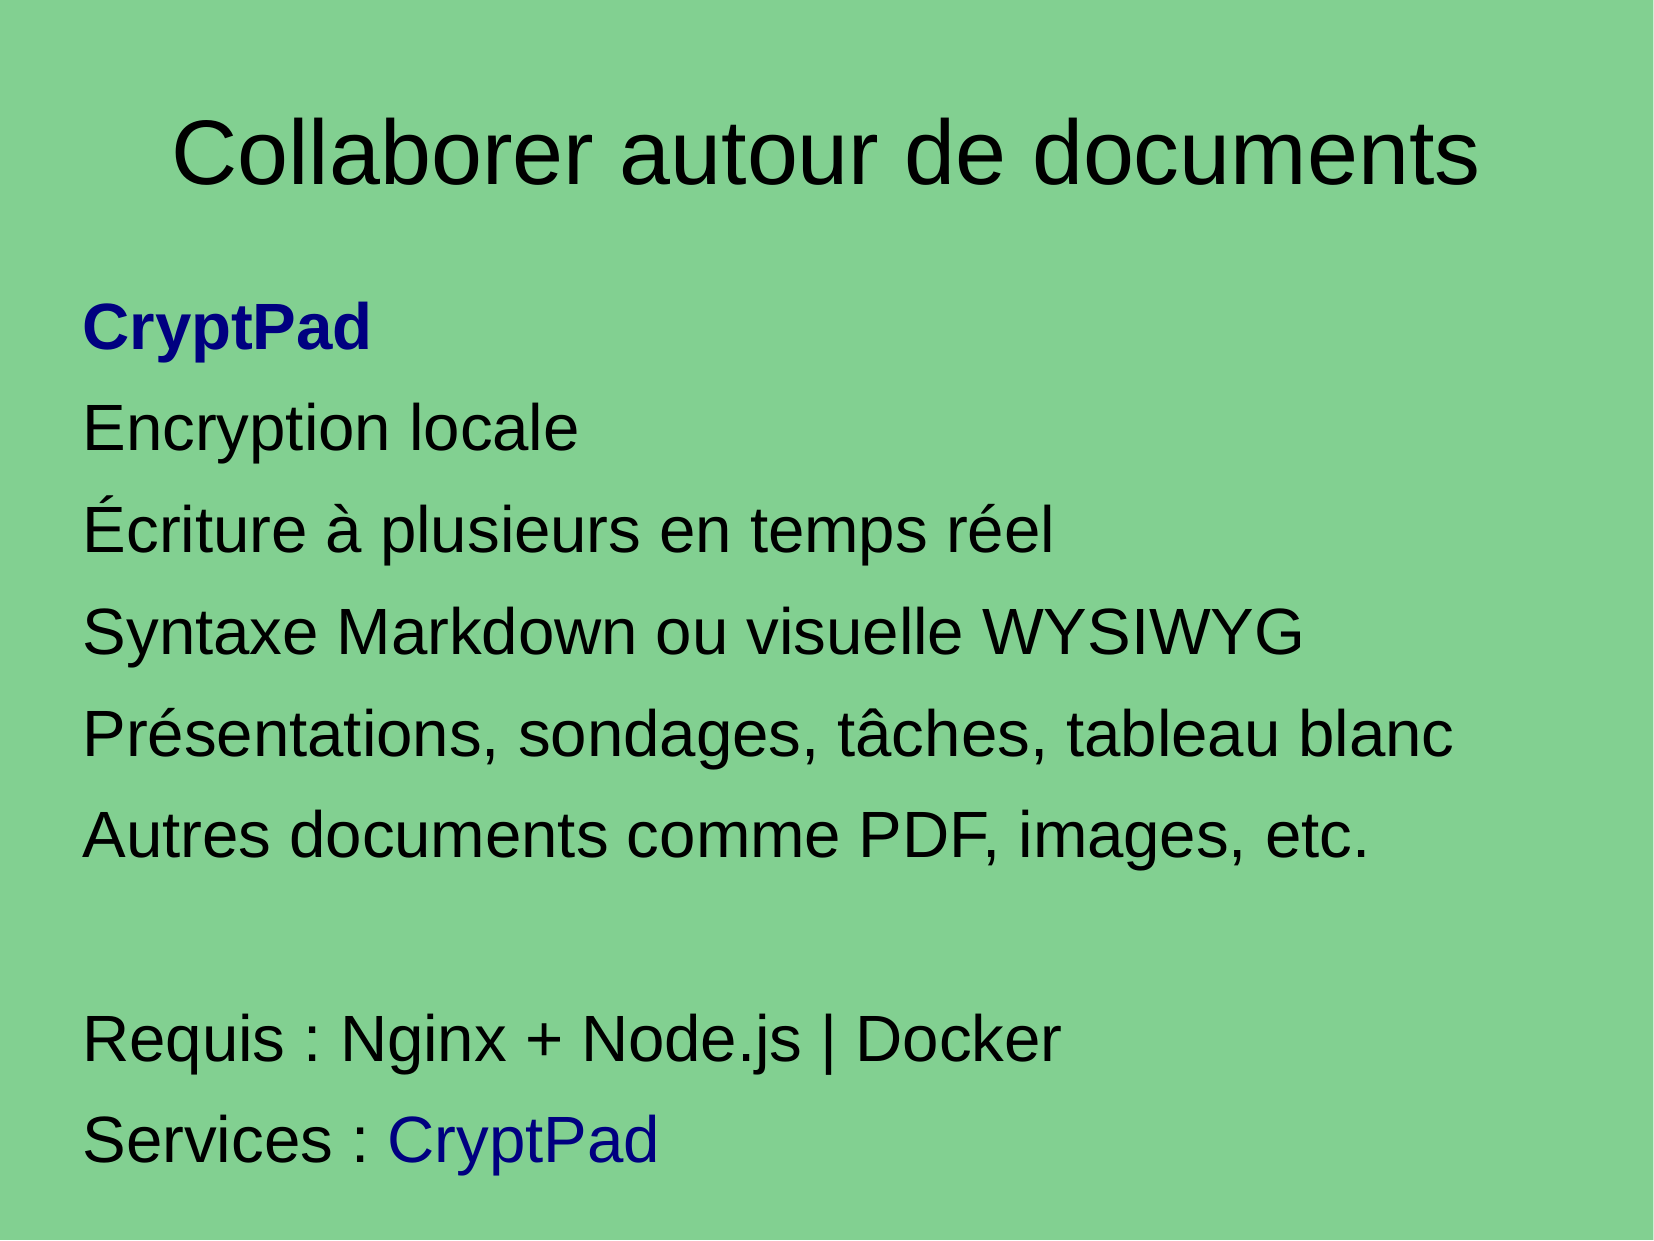

# Collaborer autour de documents
CryptPad
Encryption locale
Écriture à plusieurs en temps réel
Syntaxe Markdown ou visuelle WYSIWYG
Présentations, sondages, tâches, tableau blanc
Autres documents comme PDF, images, etc.
Requis : Nginx + Node.js | Docker
Services : CryptPad